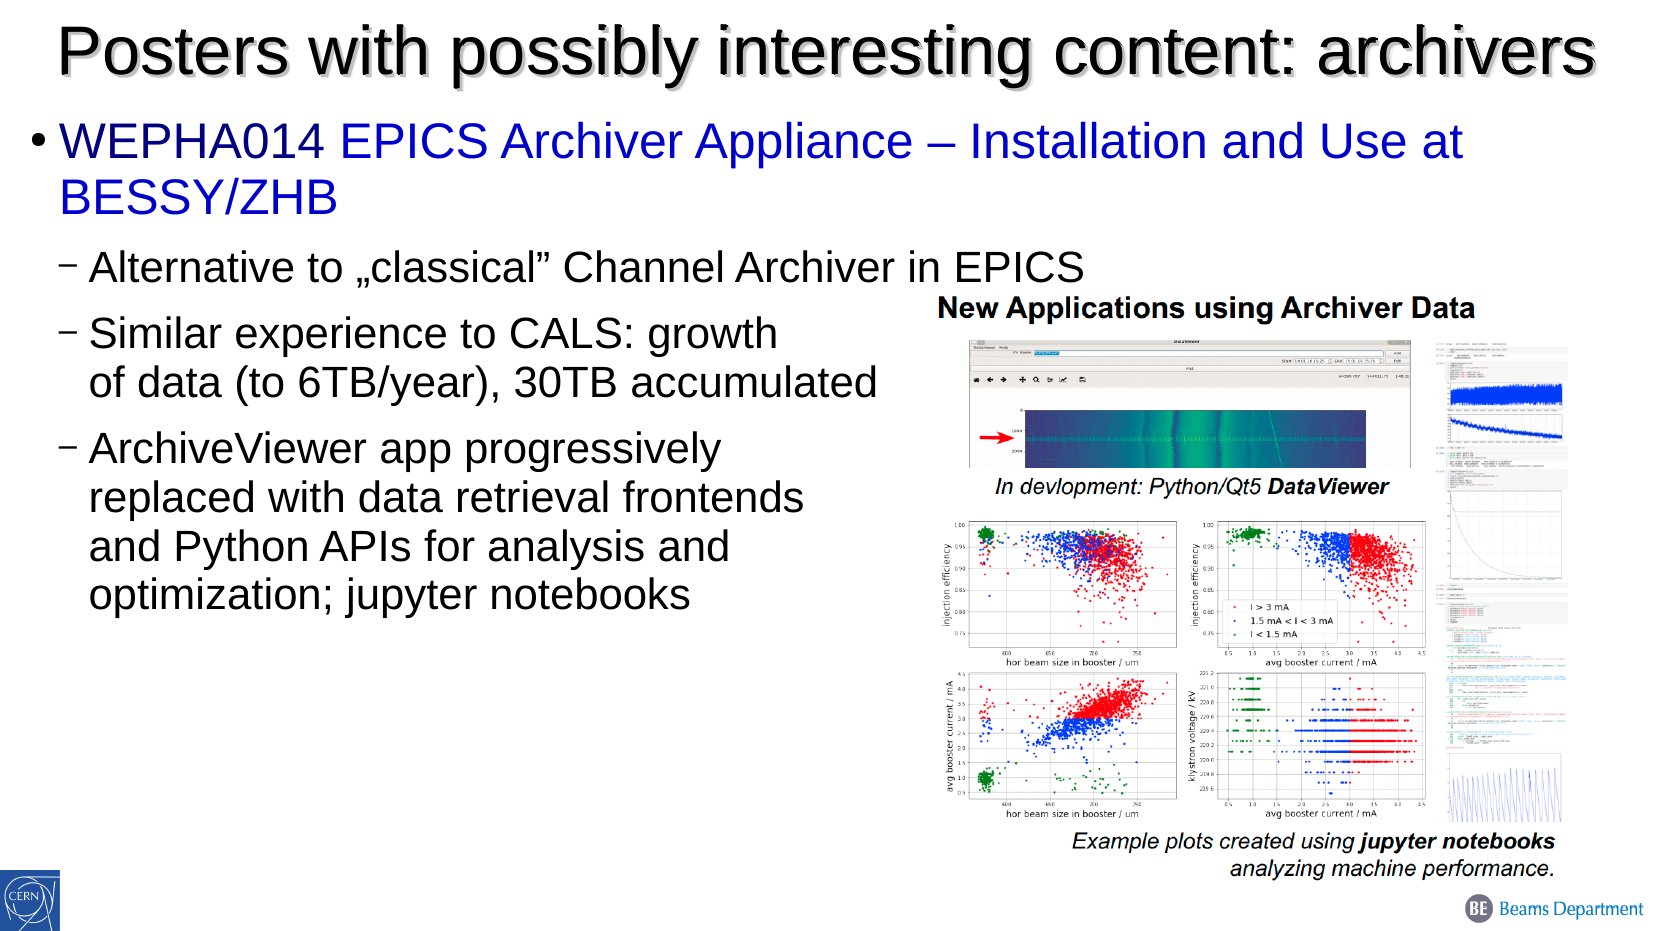

# Posters with possibly interesting content: archivers
WEPHA014 EPICS Archiver Appliance – Installation and Use at BESSY/ZHB
Alternative to „classical” Channel Archiver in EPICS
Similar experience to CALS: growth
of data (to 6TB/year), 30TB accumulated
ArchiveViewer app progressively
replaced with data retrieval frontends
and Python APIs for analysis and
optimization; jupyter notebooks